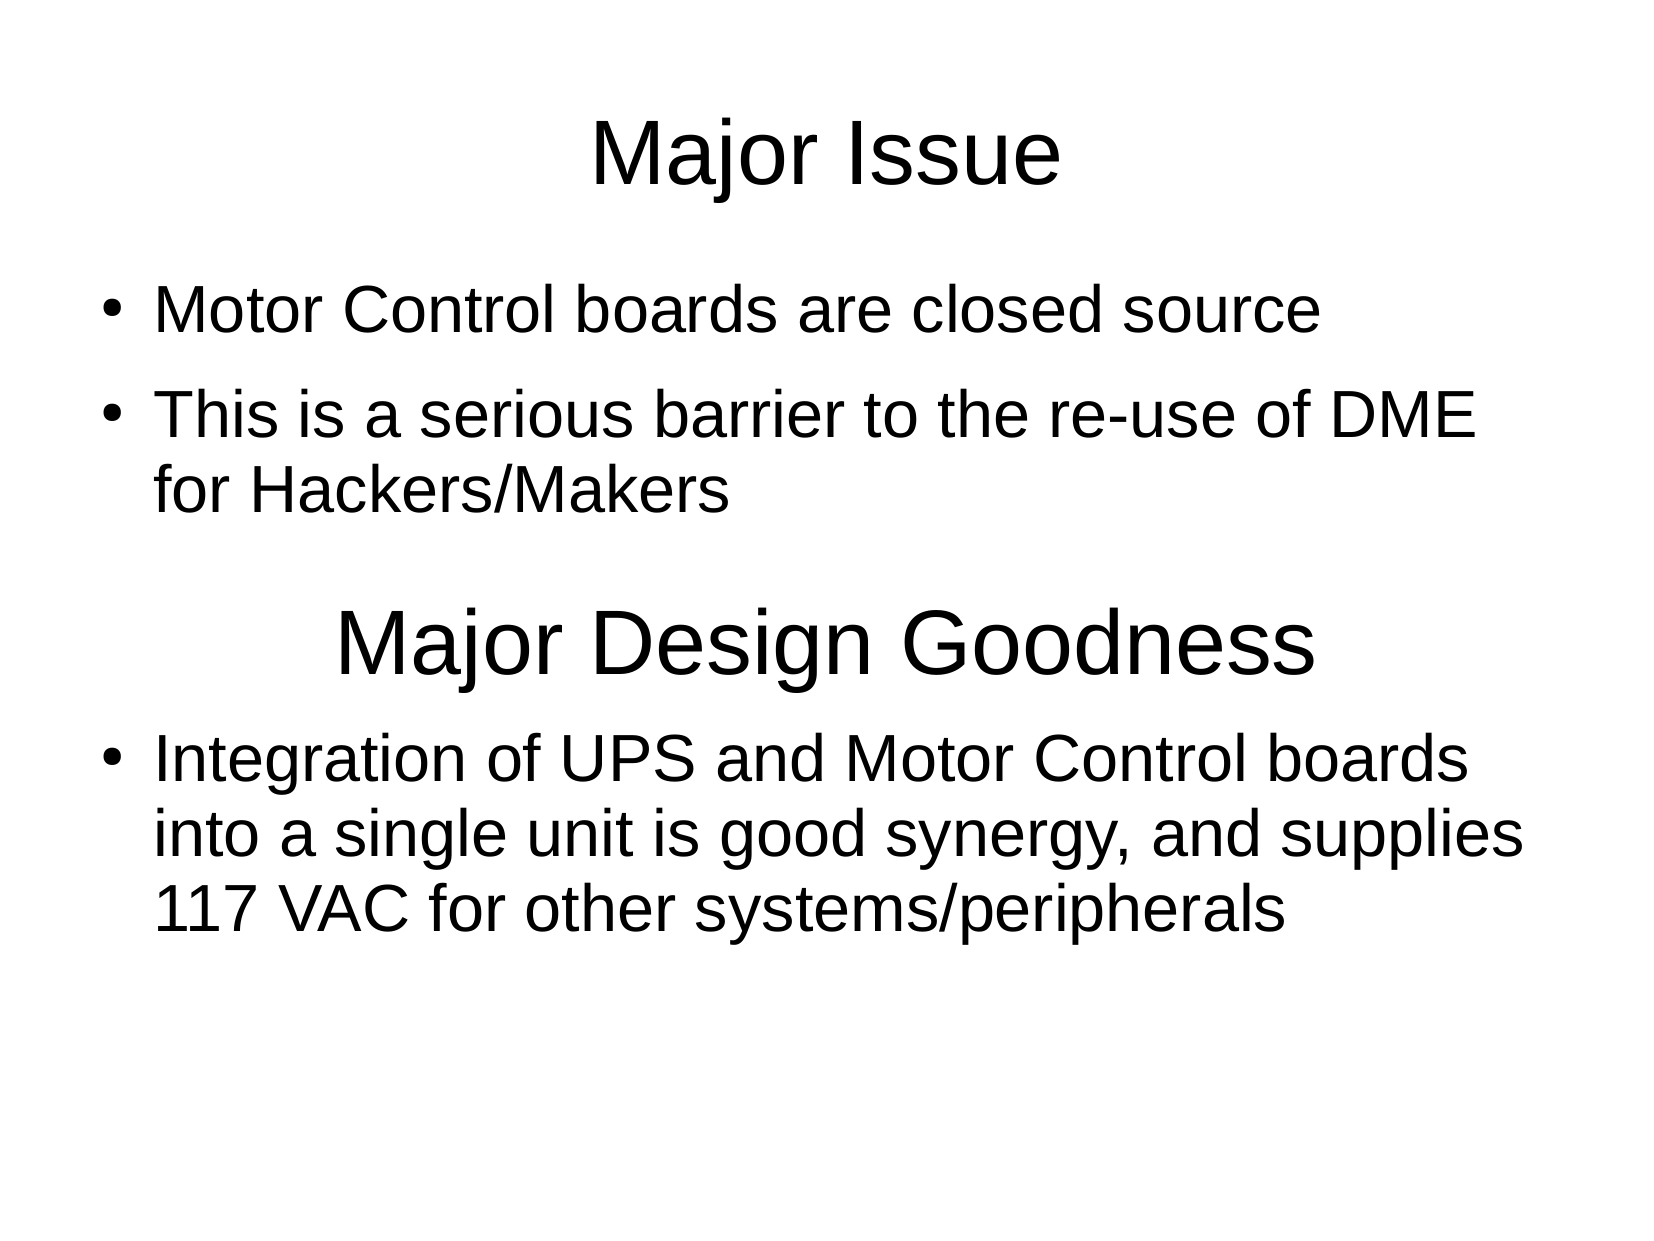

# Major Issue
Motor Control boards are closed source
This is a serious barrier to the re-use of DME for Hackers/Makers
Major Design Goodness
Integration of UPS and Motor Control boards into a single unit is good synergy, and supplies 117 VAC for other systems/peripherals